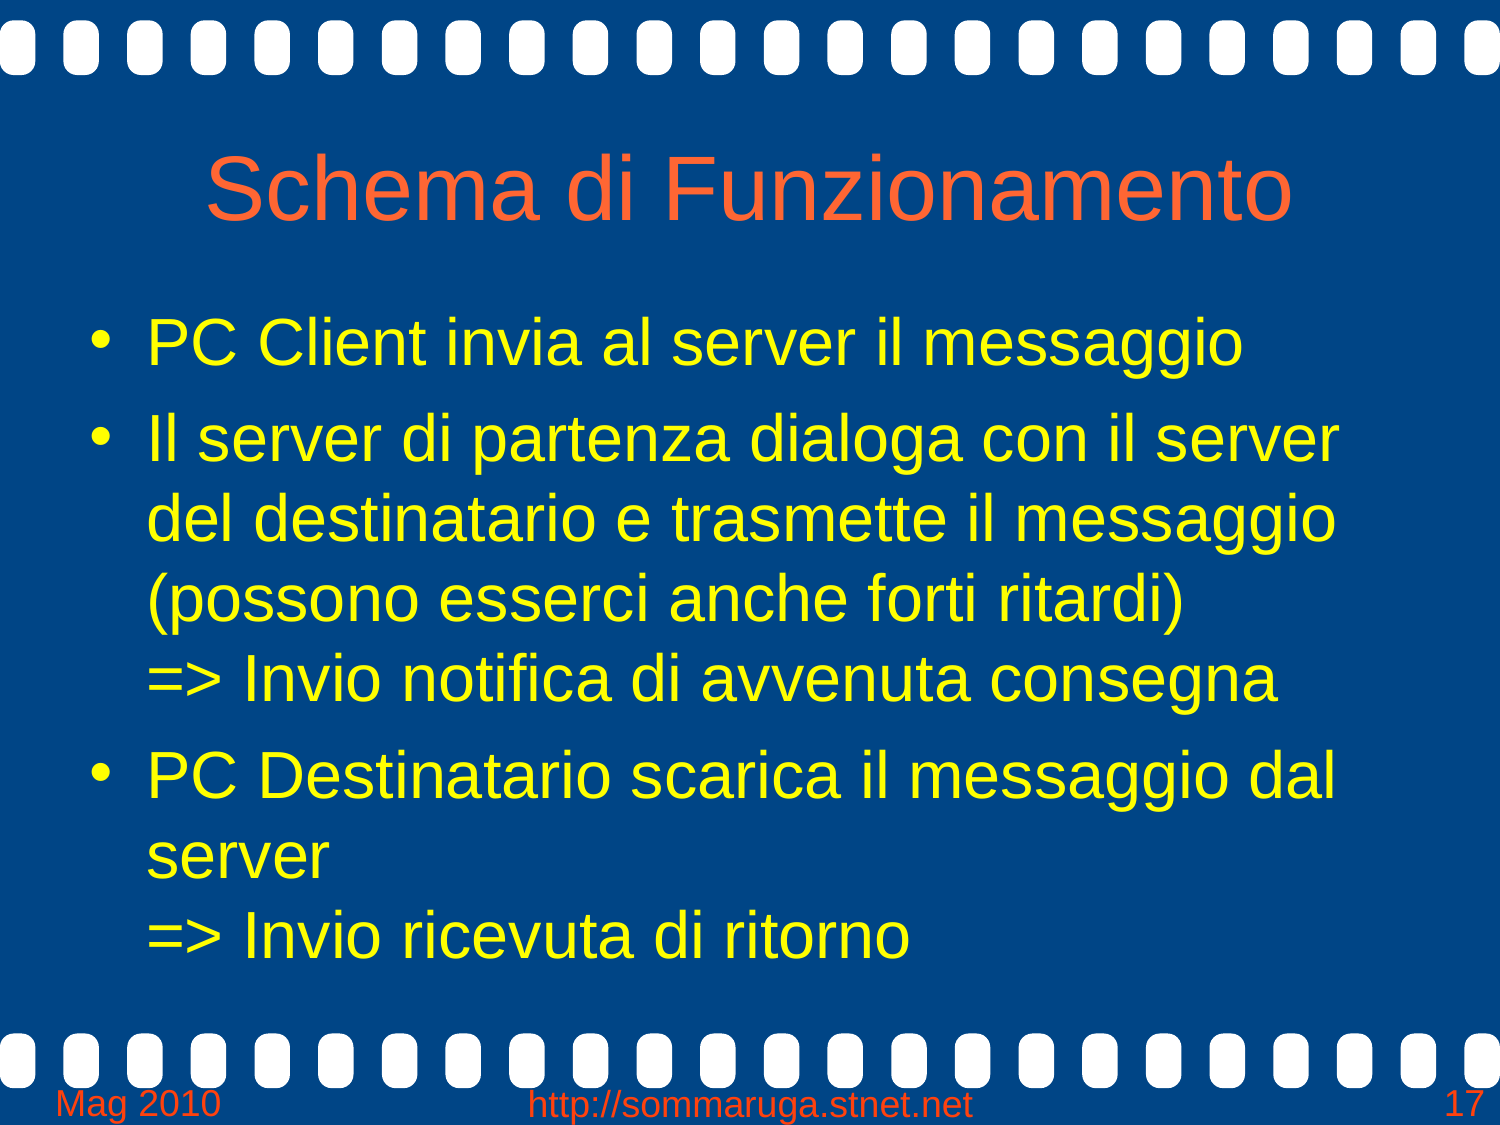

# Schema di Funzionamento
PC Client invia al server il messaggio
Il server di partenza dialoga con il server del destinatario e trasmette il messaggio (possono esserci anche forti ritardi)
=> Invio notifica di avvenuta consegna
PC Destinatario scarica il messaggio dal server
=> Invio ricevuta di ritorno